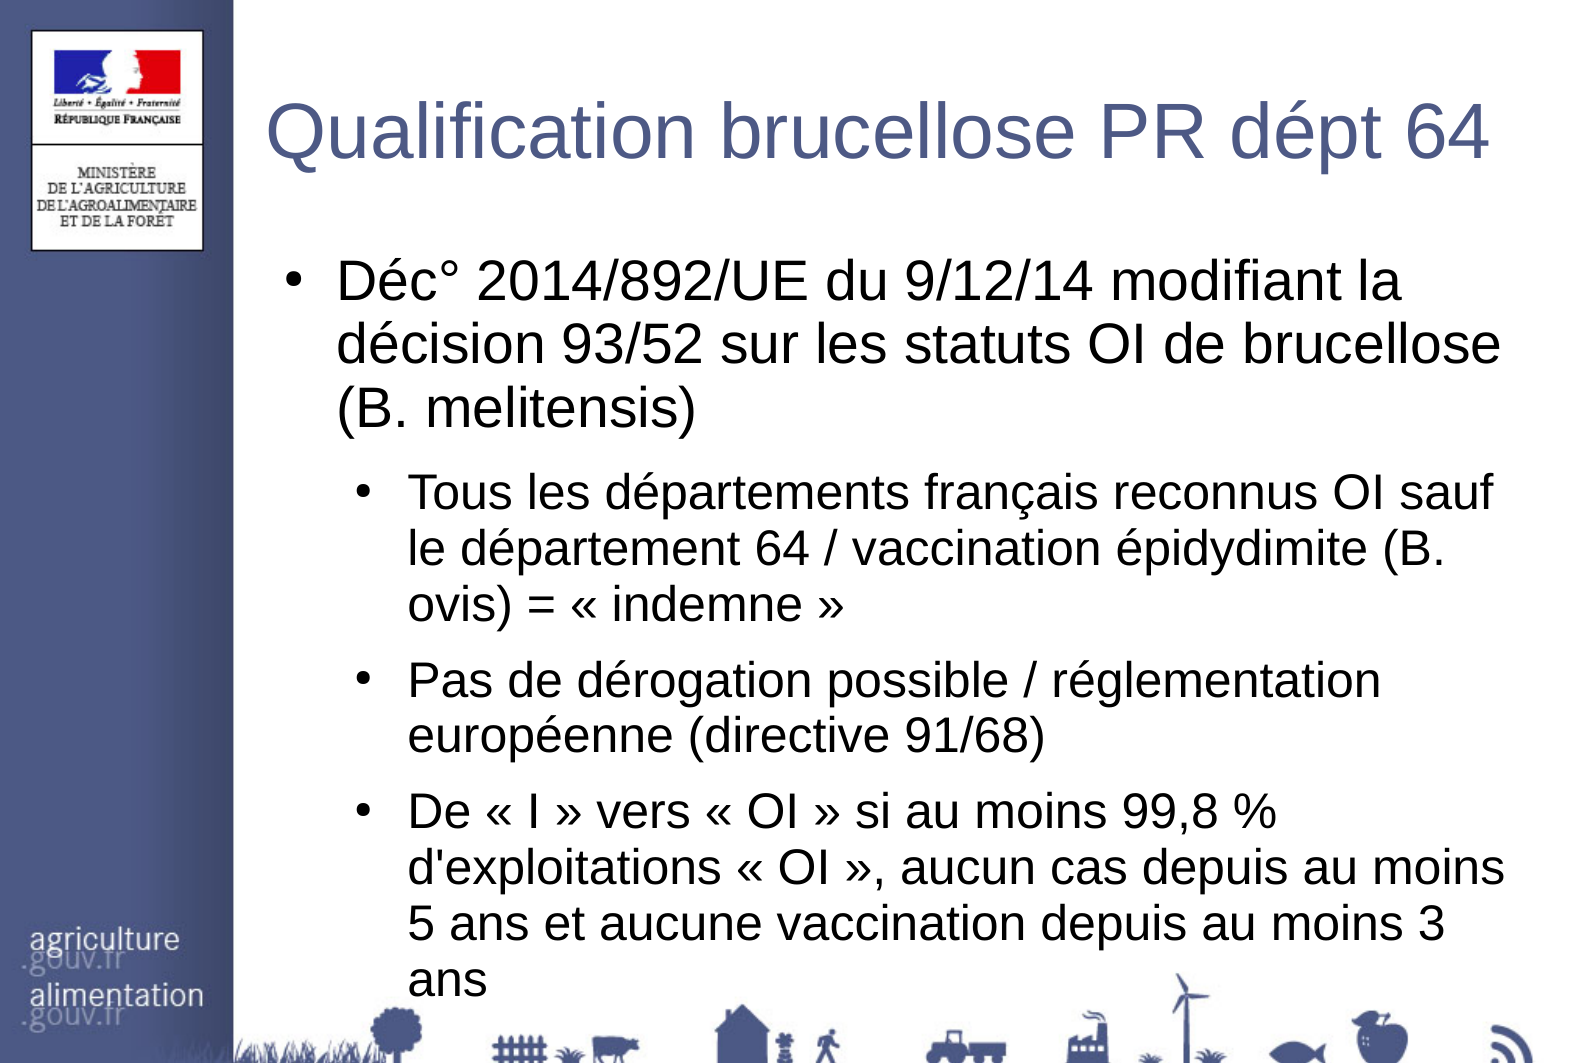

# Qualification brucellose PR dépt 64
Déc° 2014/892/UE du 9/12/14 modifiant la décision 93/52 sur les statuts OI de brucellose (B. melitensis)
Tous les départements français reconnus OI sauf le département 64 / vaccination épidydimite (B. ovis) = « indemne »
Pas de dérogation possible / réglementation européenne (directive 91/68)
De « I » vers « OI » si au moins 99,8 % d'exploitations « OI », aucun cas depuis au moins 5 ans et aucune vaccination depuis au moins 3 ans